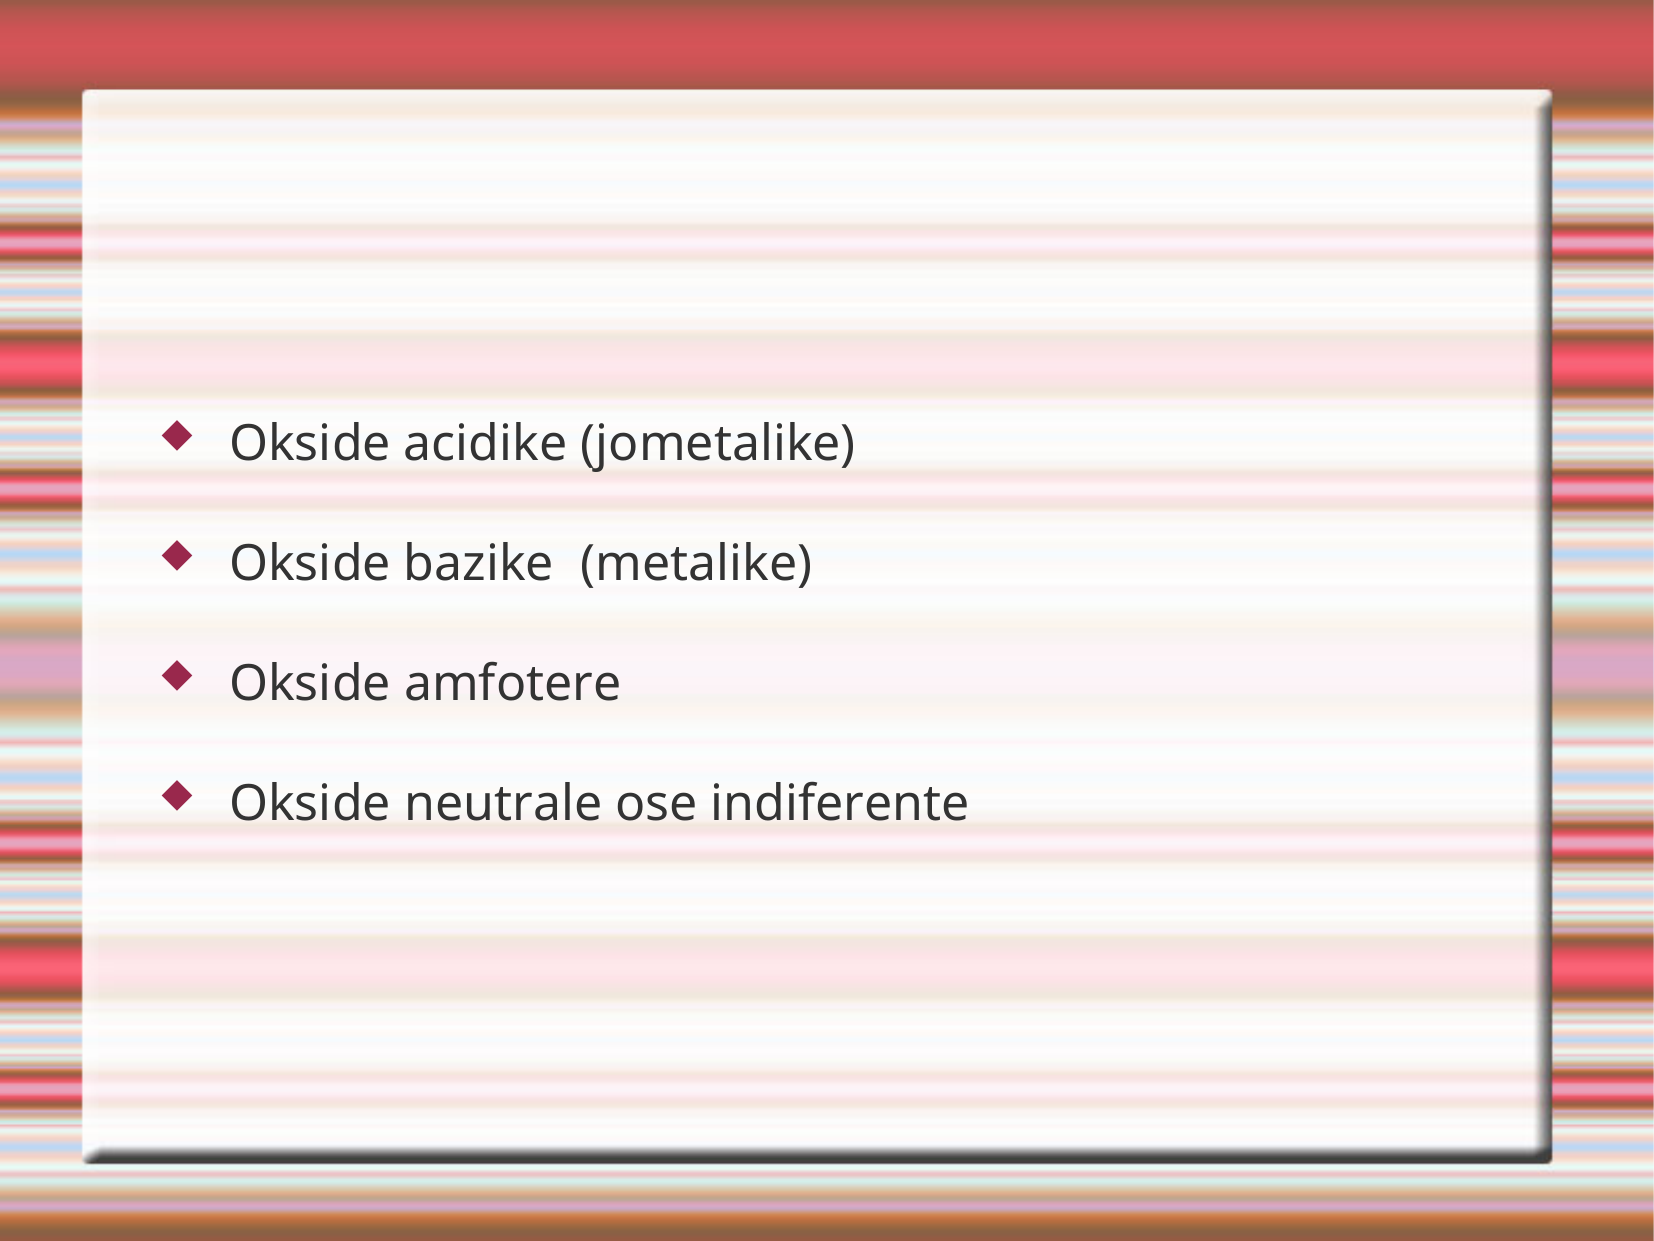

# Okside acidike (jometalike)
Okside bazike (metalike)
Okside amfotere
Okside neutrale ose indiferente